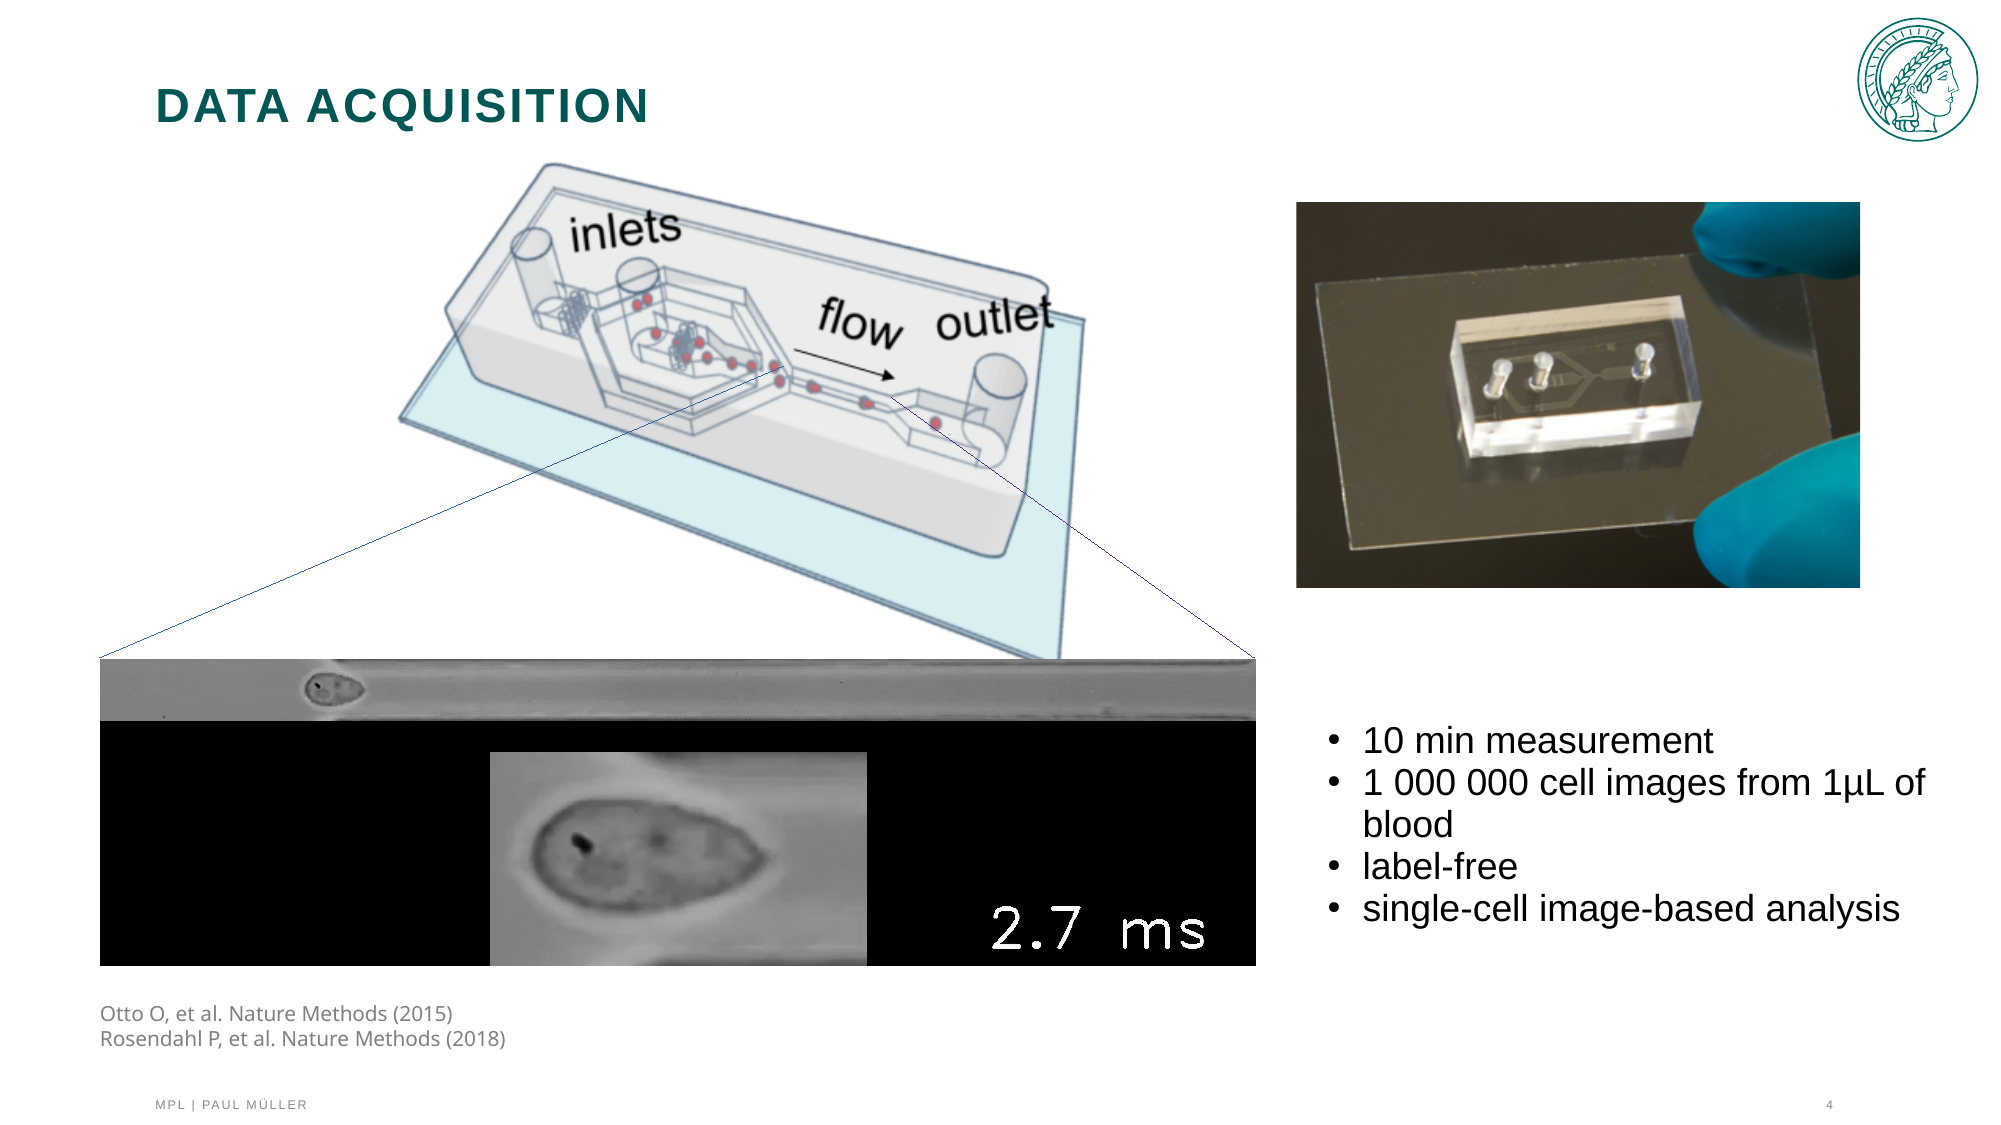

# Data Acquisition
10 min measurement
1 000 000 cell images from 1µL of blood
label-free
single-cell image-based analysis
Otto O, et al. Nature Methods (2015)
Rosendahl P, et al. Nature Methods (2018)
MPL | Paul Müller